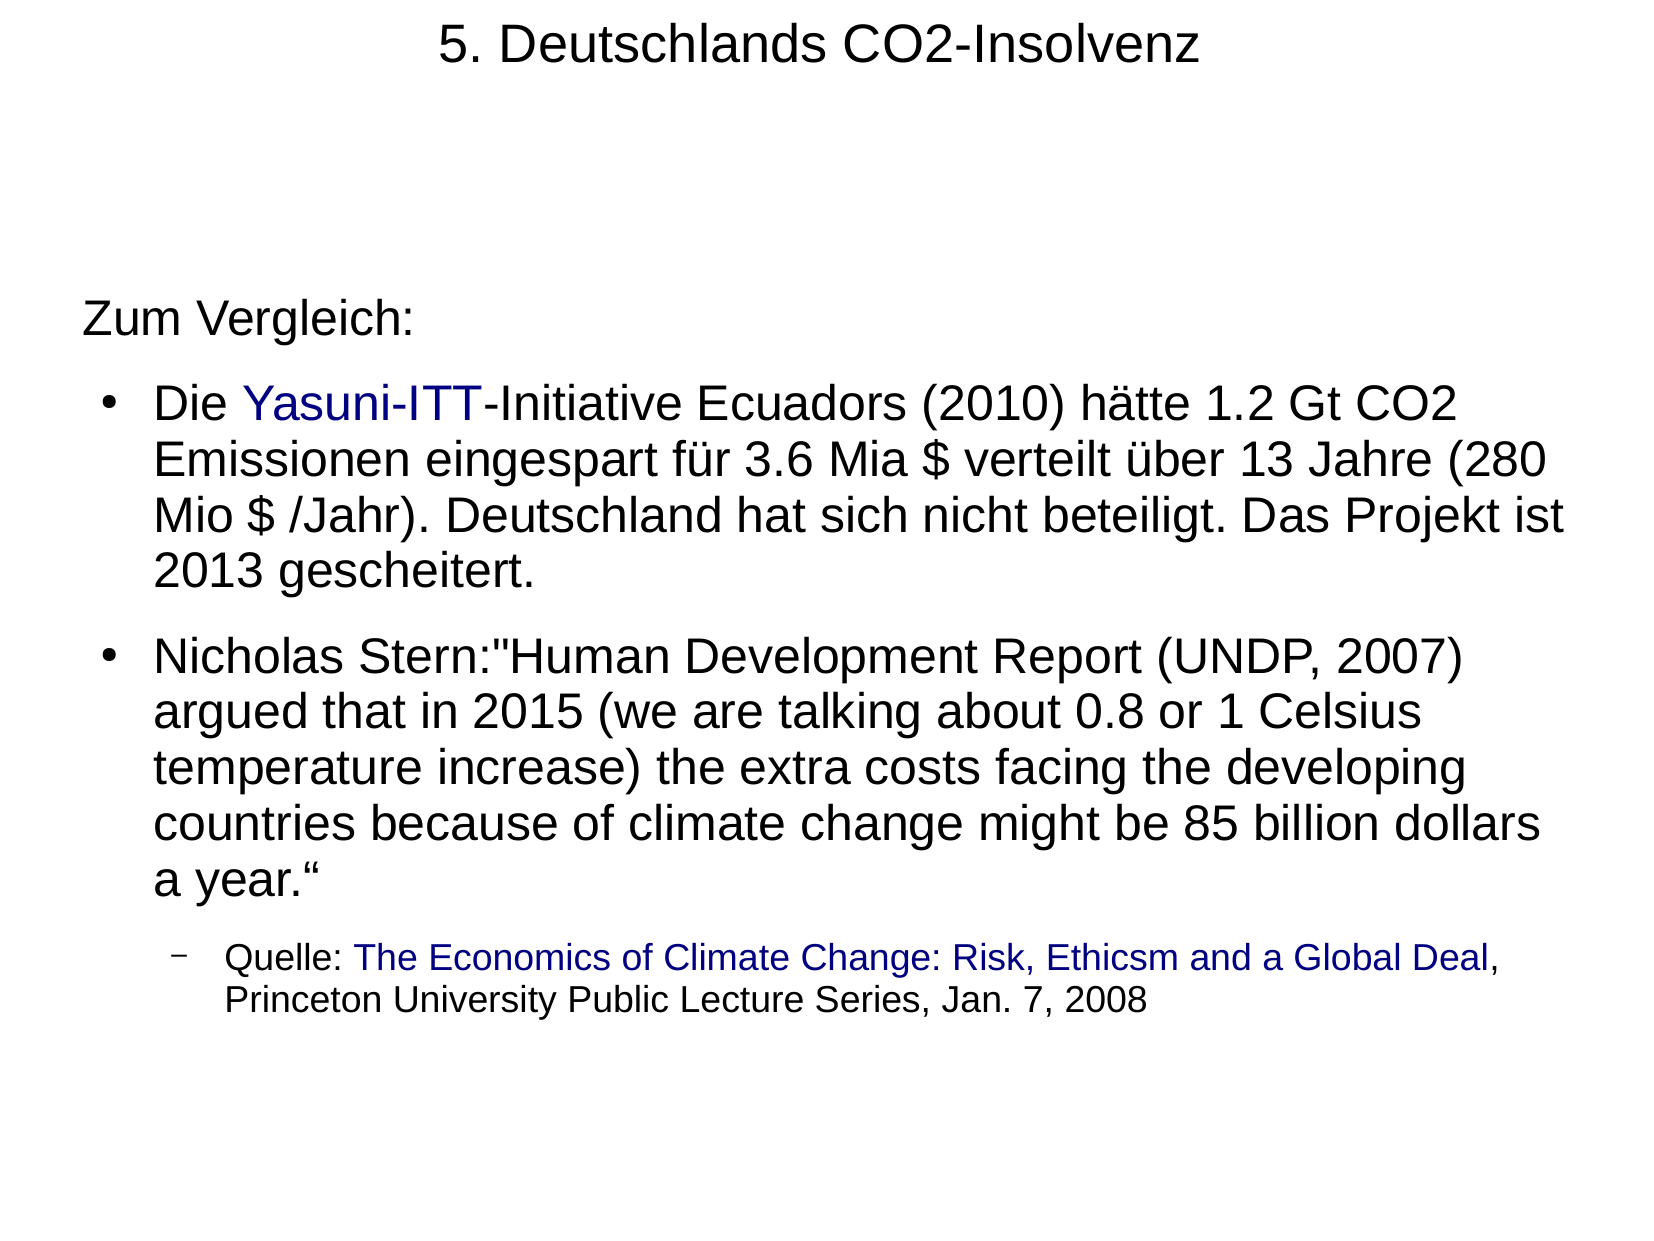

# 5. Deutschlands CO2-Insolvenz
Zum Vergleich:
Die Yasuni-ITT-Initiative Ecuadors (2010) hätte 1.2 Gt CO2 Emissionen eingespart für 3.6 Mia $ verteilt über 13 Jahre (280 Mio $ /Jahr). Deutschland hat sich nicht beteiligt. Das Projekt ist 2013 gescheitert.
Nicholas Stern:"Human Development Report (UNDP, 2007) argued that in 2015 (we are talking about 0.8 or 1 Celsius temperature increase) the extra costs facing the developing countries because of climate change might be 85 billion dollars a year.“
Quelle: The Economics of Climate Change: Risk, Ethicsm and a Global Deal, Princeton University Public Lecture Series, Jan. 7, 2008